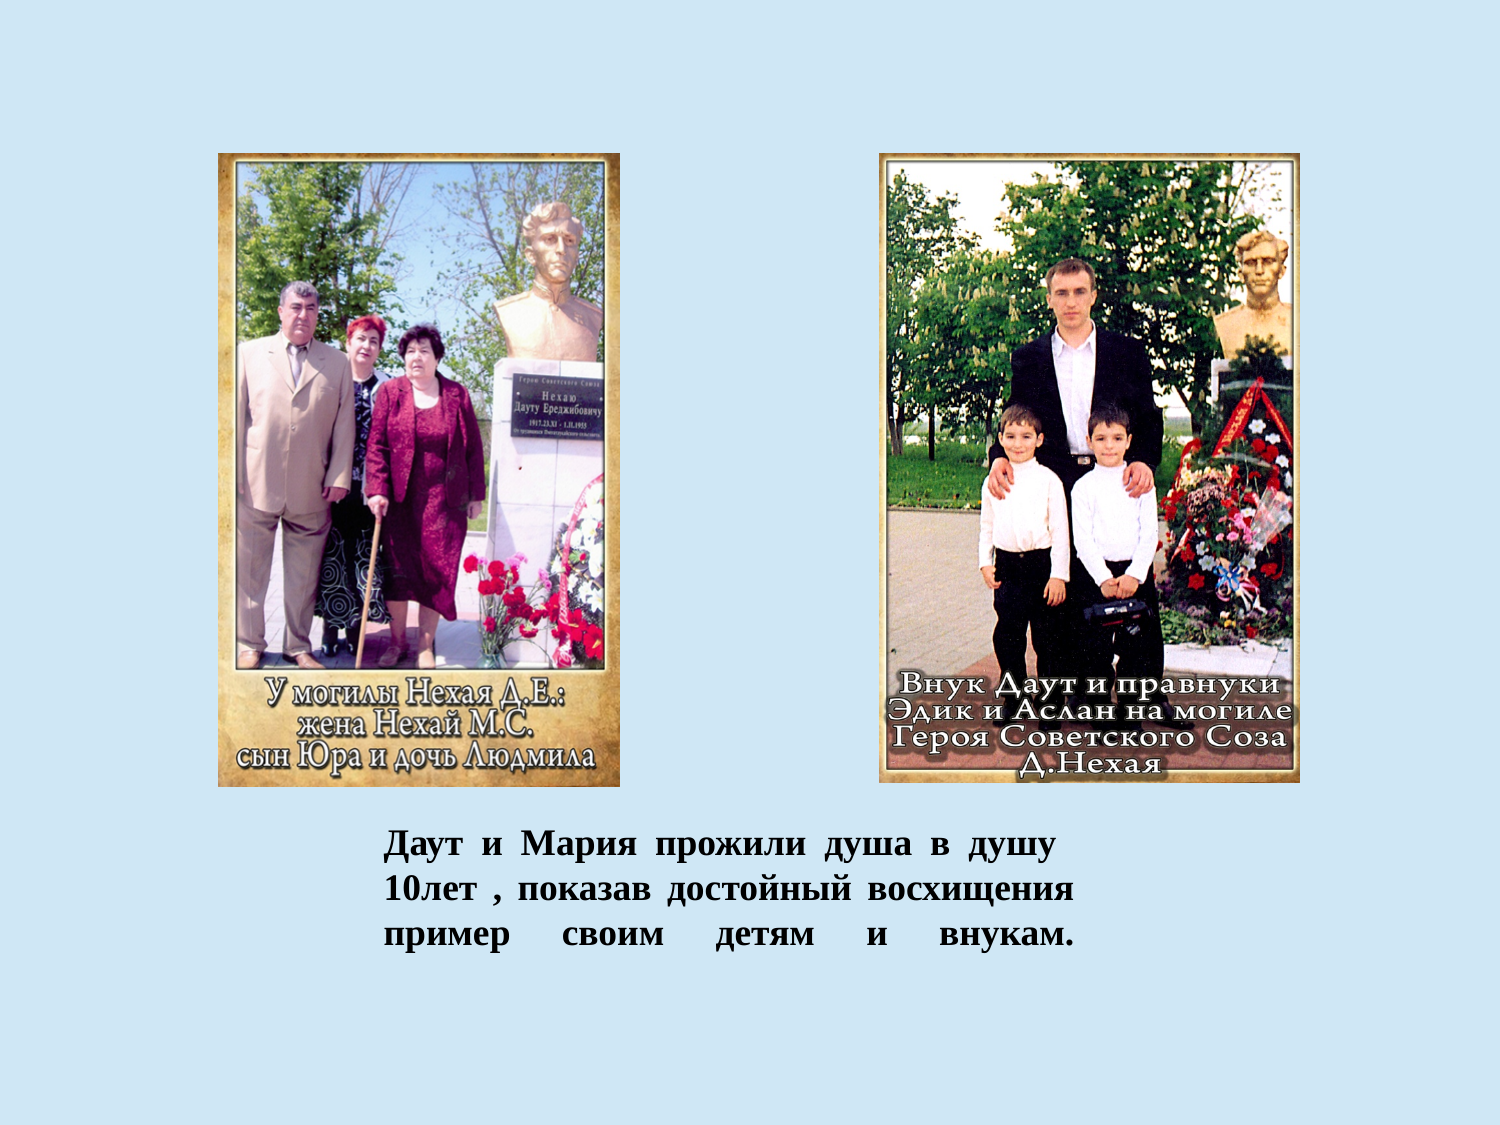

#
Даут и Мария прожили душа в душу 10лет , показав достойный восхищения пример своим детям и внукам.